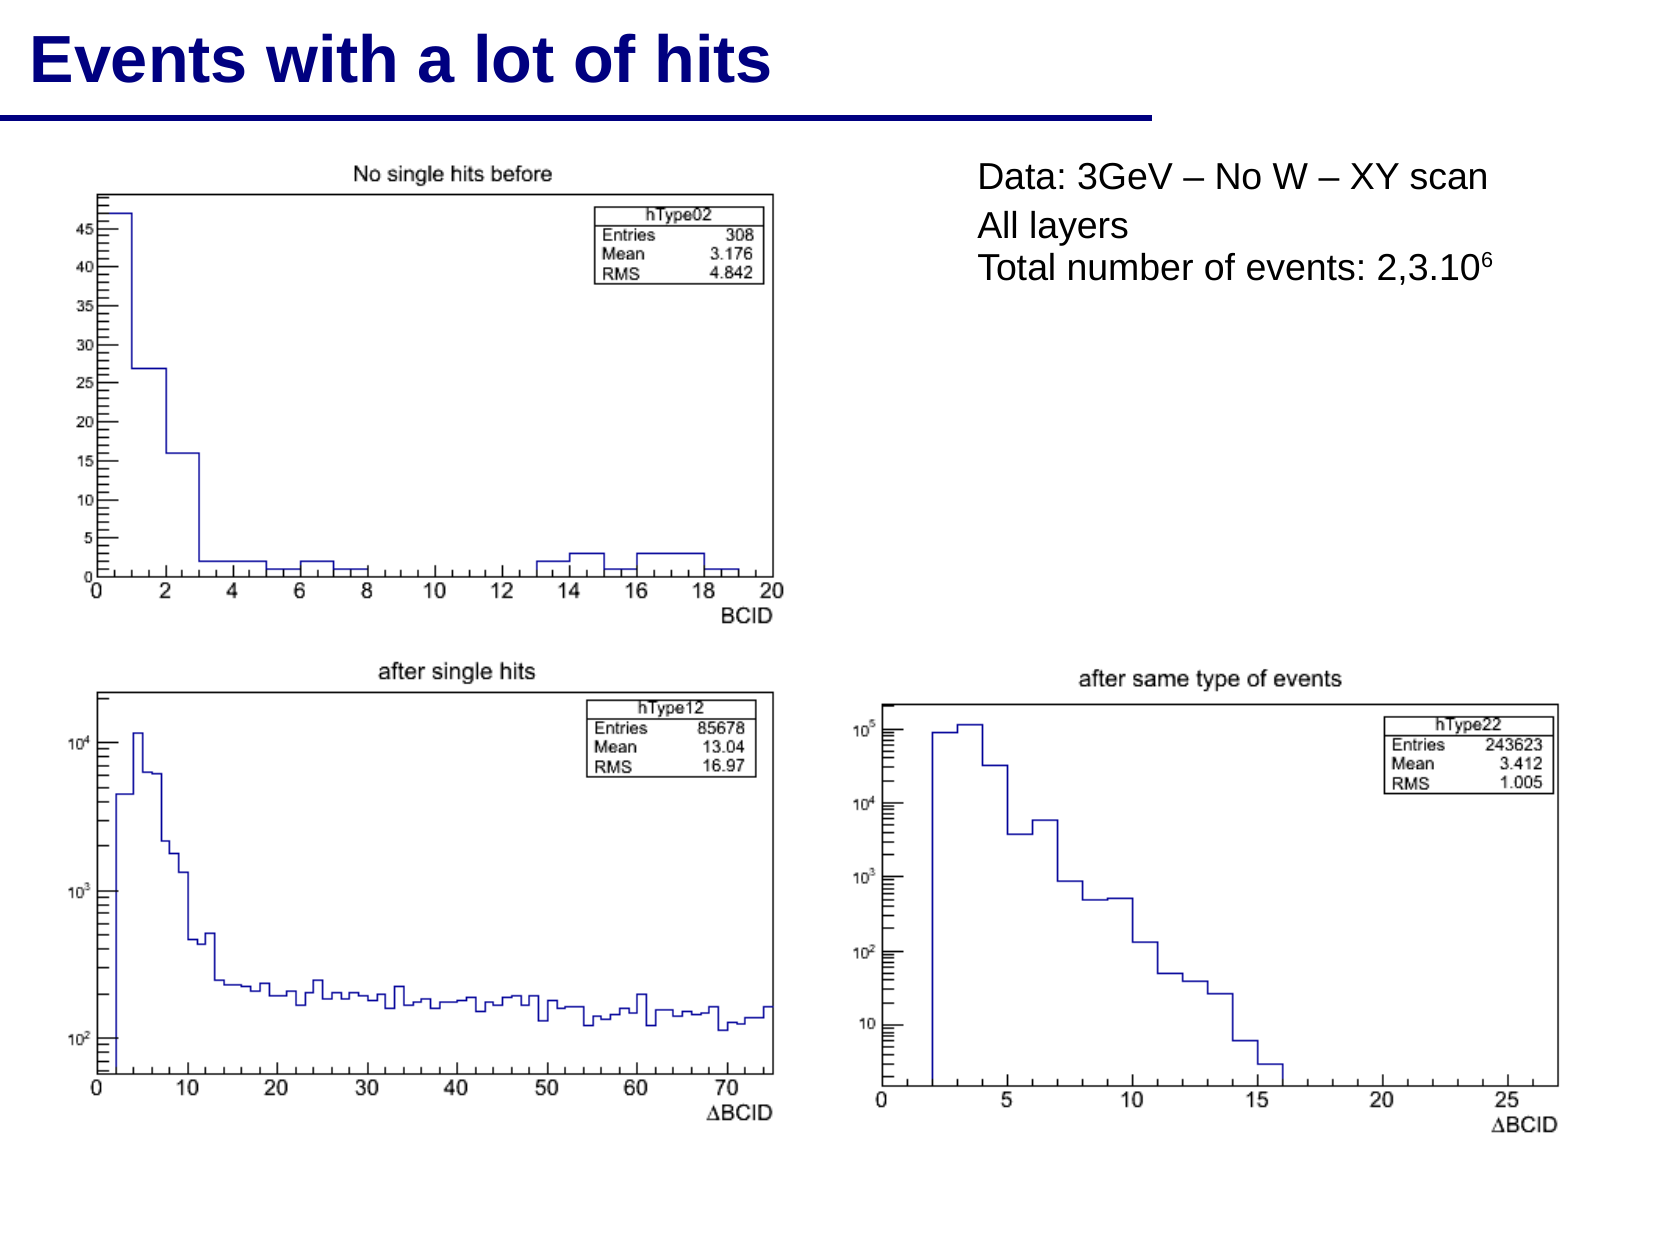

# Events with a lot of hits
Data: 3GeV – No W – XY scan
All layers
Total number of events: 2,3.106